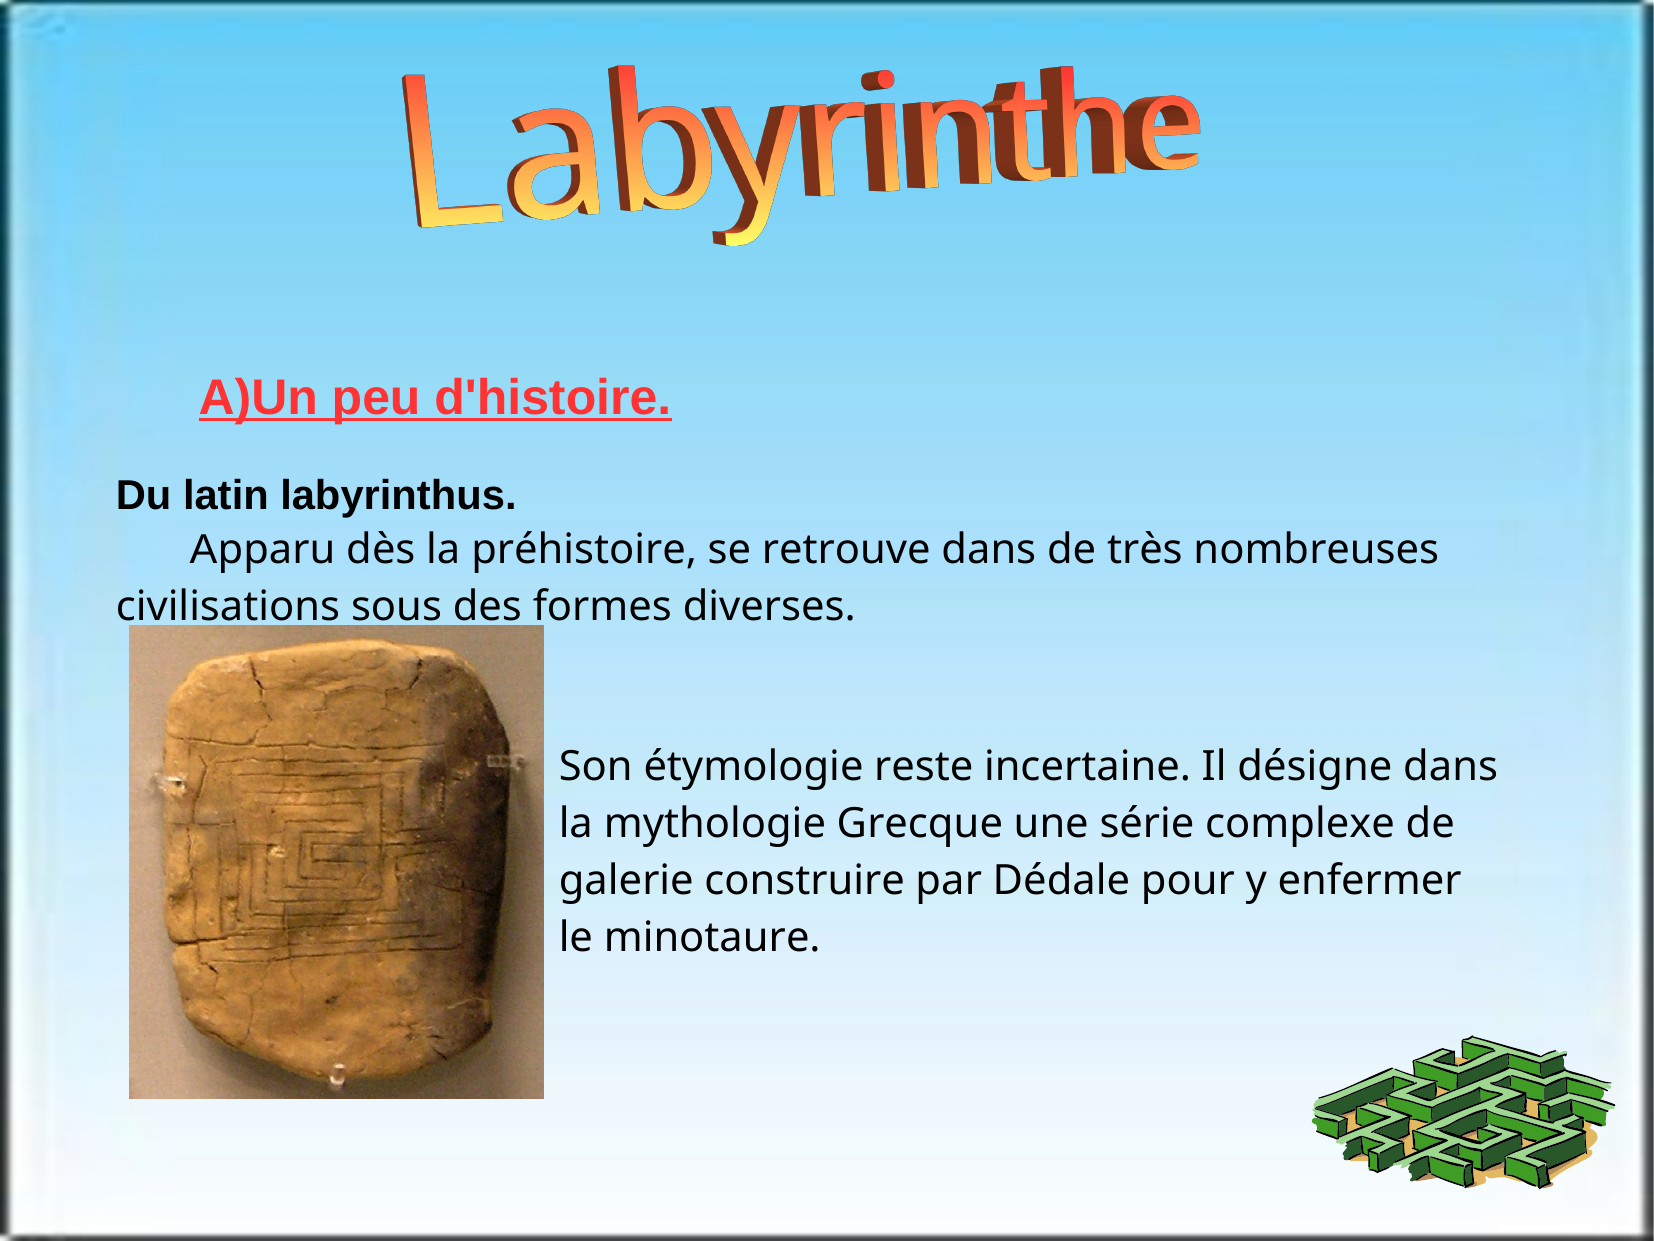

#
Labyrinthe
A)Un peu d'histoire.
Du latin labyrinthus.
	Apparu dès la préhistoire, se retrouve dans de très nombreuses civilisations sous des formes diverses.
						Son étymologie reste incertaine. Il désigne dans 						la mythologie Grecque une série complexe de 						galerie construire par Dédale pour y enfermer
						le minotaure.